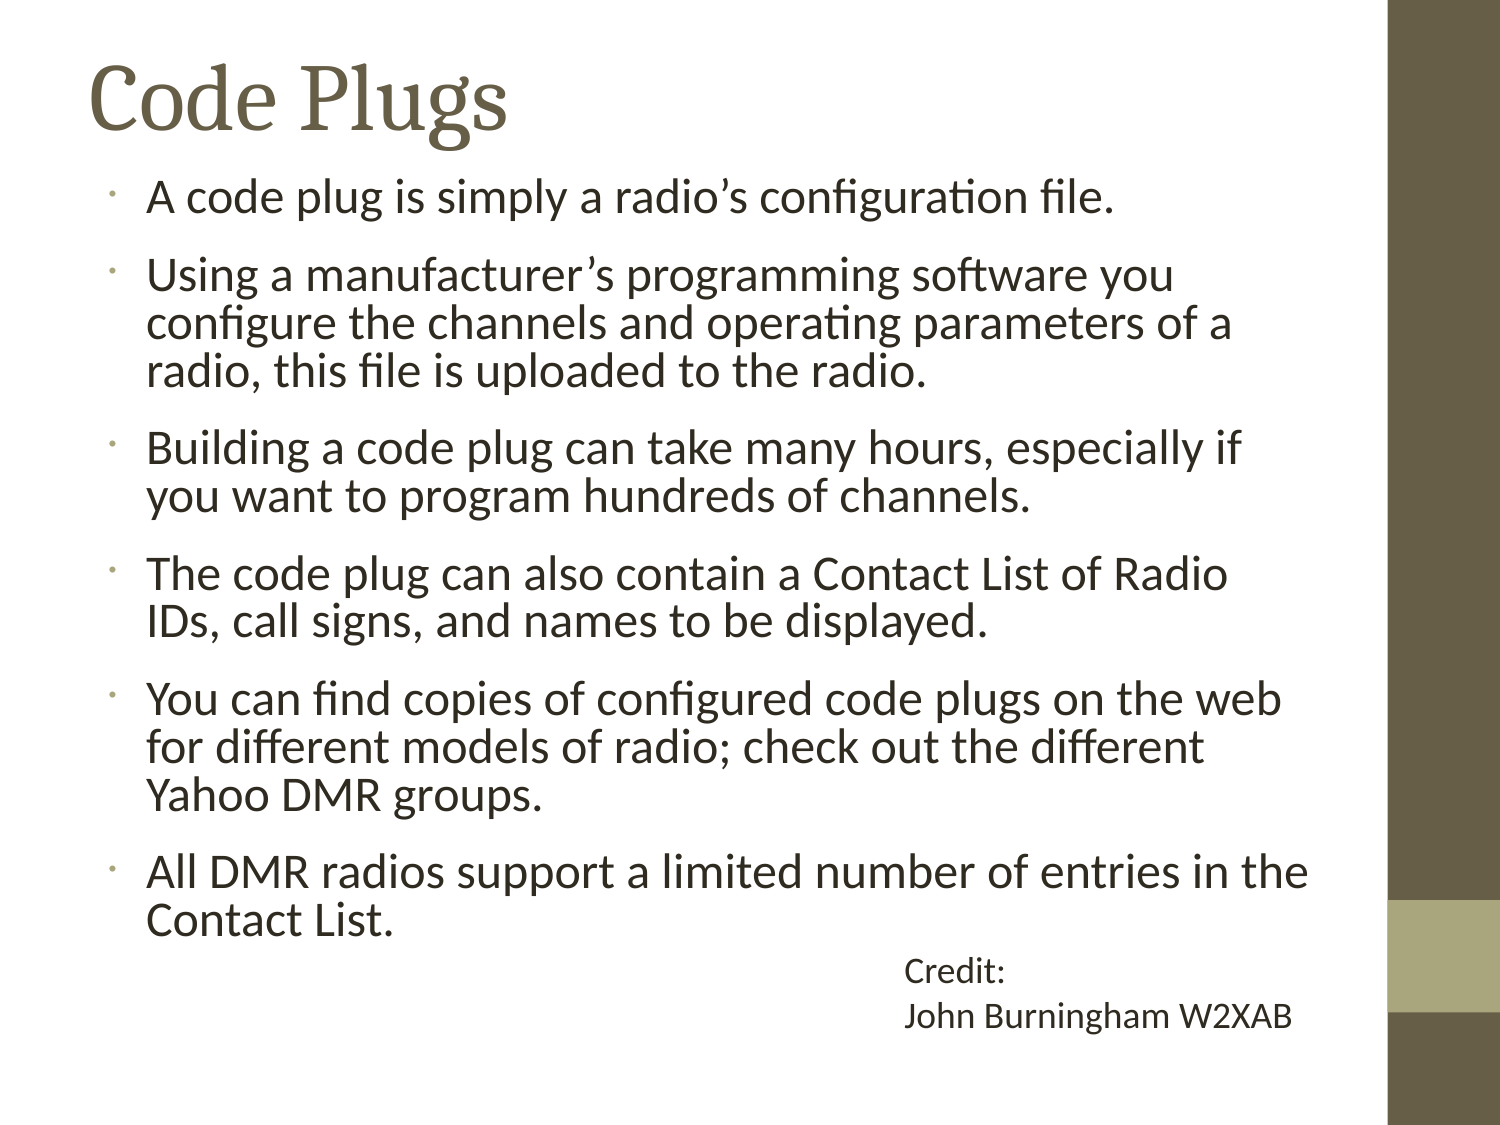

# Code Plugs
A code plug is simply a radio’s configuration file.
Using a manufacturer’s programming software you configure the channels and operating parameters of a radio, this file is uploaded to the radio.
Building a code plug can take many hours, especially if you want to program hundreds of channels.
The code plug can also contain a Contact List of Radio IDs, call signs, and names to be displayed.
You can find copies of configured code plugs on the web for different models of radio; check out the different Yahoo DMR groups.
All DMR radios support a limited number of entries in the Contact List.
Credit:
John Burningham W2XAB